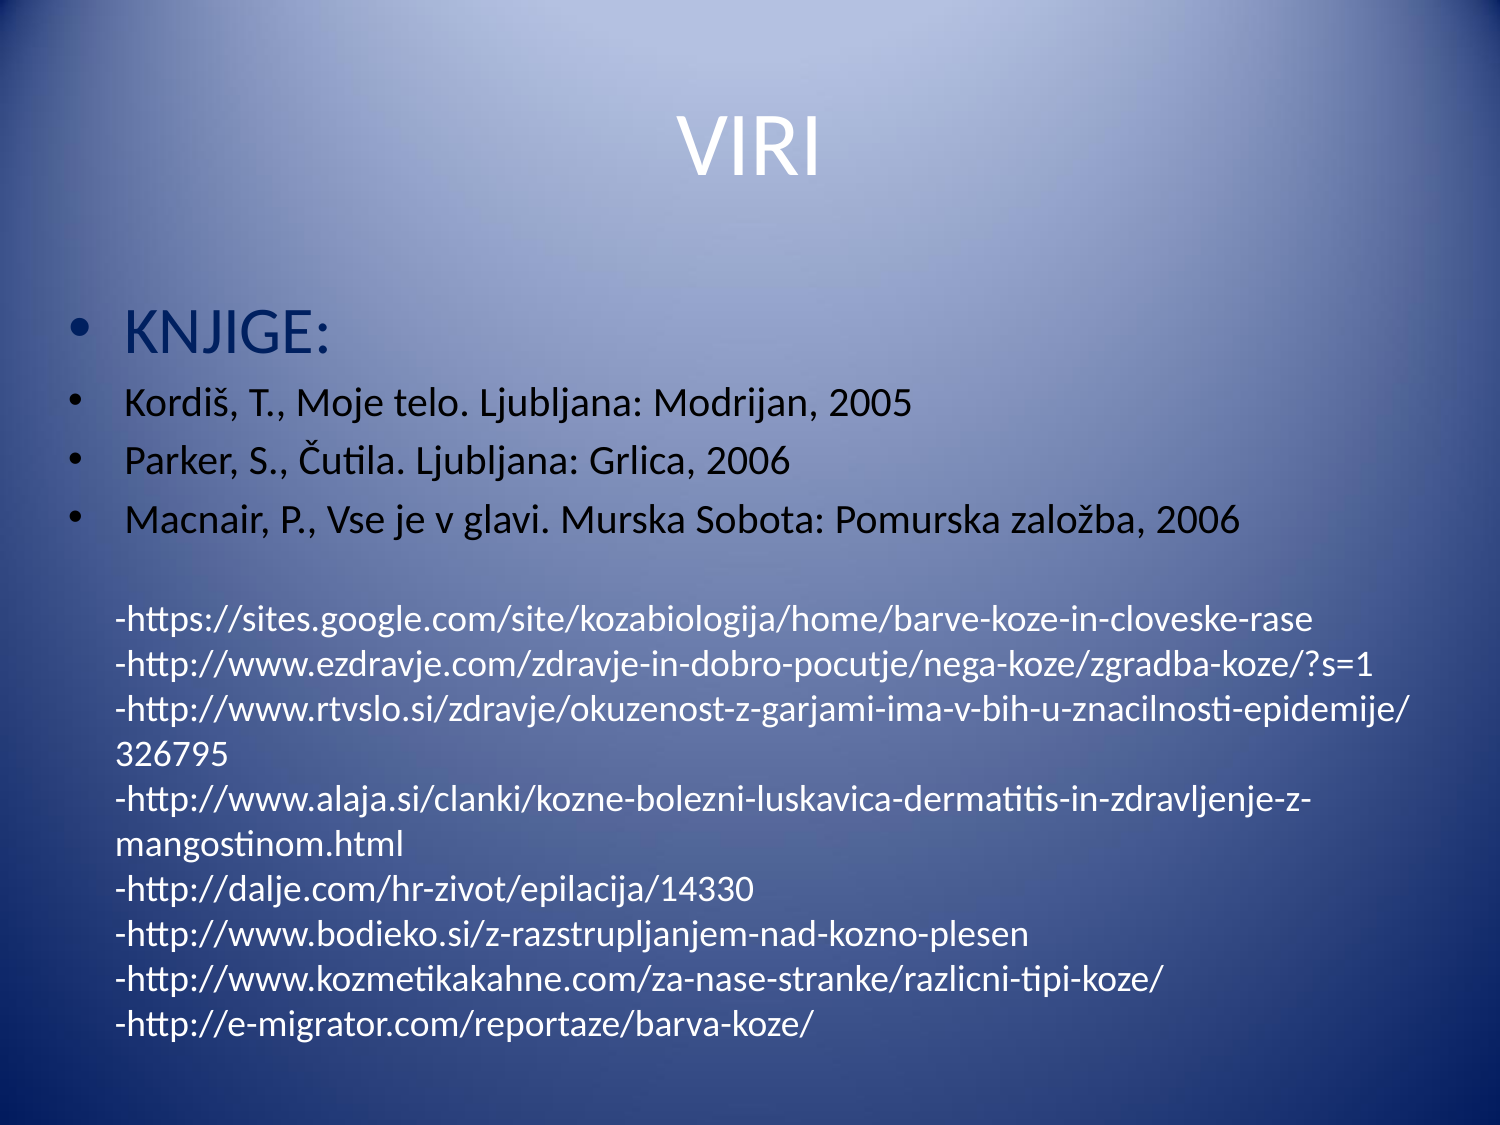

# VIRI
KNJIGE:
Kordiš, T., Moje telo. Ljubljana: Modrijan, 2005
Parker, S., Čutila. Ljubljana: Grlica, 2006
Macnair, P., Vse je v glavi. Murska Sobota: Pomurska založba, 2006
-https://sites.google.com/site/kozabiologija/home/barve-koze-in-cloveske-rase
-http://www.ezdravje.com/zdravje-in-dobro-pocutje/nega-koze/zgradba-koze/?s=1
-http://www.rtvslo.si/zdravje/okuzenost-z-garjami-ima-v-bih-u-znacilnosti-epidemije/326795
-http://www.alaja.si/clanki/kozne-bolezni-luskavica-dermatitis-in-zdravljenje-z-mangostinom.html
-http://dalje.com/hr-zivot/epilacija/14330
-http://www.bodieko.si/z-razstrupljanjem-nad-kozno-plesen
-http://www.kozmetikakahne.com/za-nase-stranke/razlicni-tipi-koze/
-http://e-migrator.com/reportaze/barva-koze/